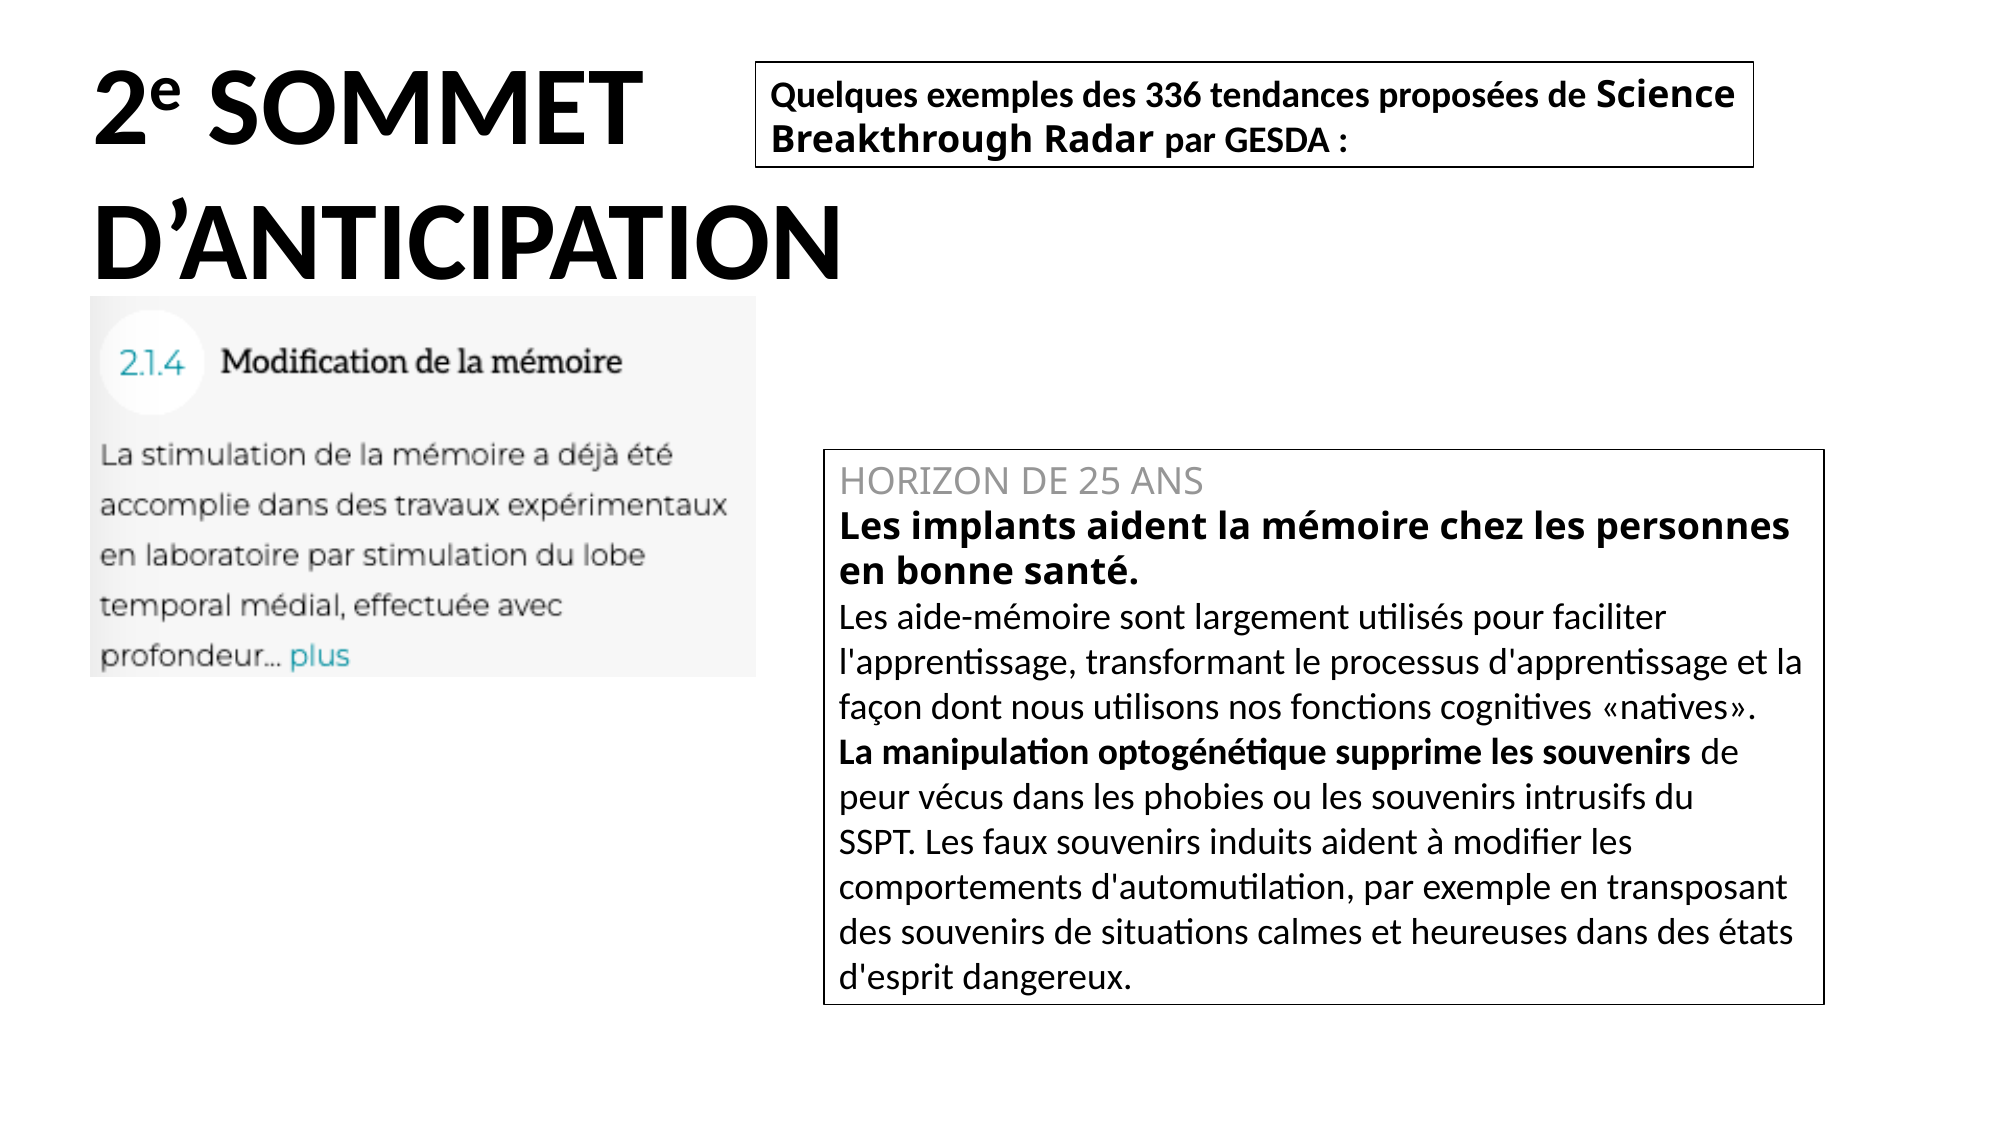

2e SOMMET
D’ANTICIPATION
Quelques exemples des 336 tendances proposées de Science Breakthrough Radar par GESDA :
HORIZON DE 25 ANS
Les implants aident la mémoire chez les personnes en bonne santé.
Les aide-mémoire sont largement utilisés pour faciliter l'apprentissage, transformant le processus d'apprentissage et la façon dont nous utilisons nos fonctions cognitives «natives».
La manipulation optogénétique supprime les souvenirs de peur vécus dans les phobies ou les souvenirs intrusifs du SSPT. Les faux souvenirs induits aident à modifier les comportements d'automutilation, par exemple en transposant des souvenirs de situations calmes et heureuses dans des états d'esprit dangereux.